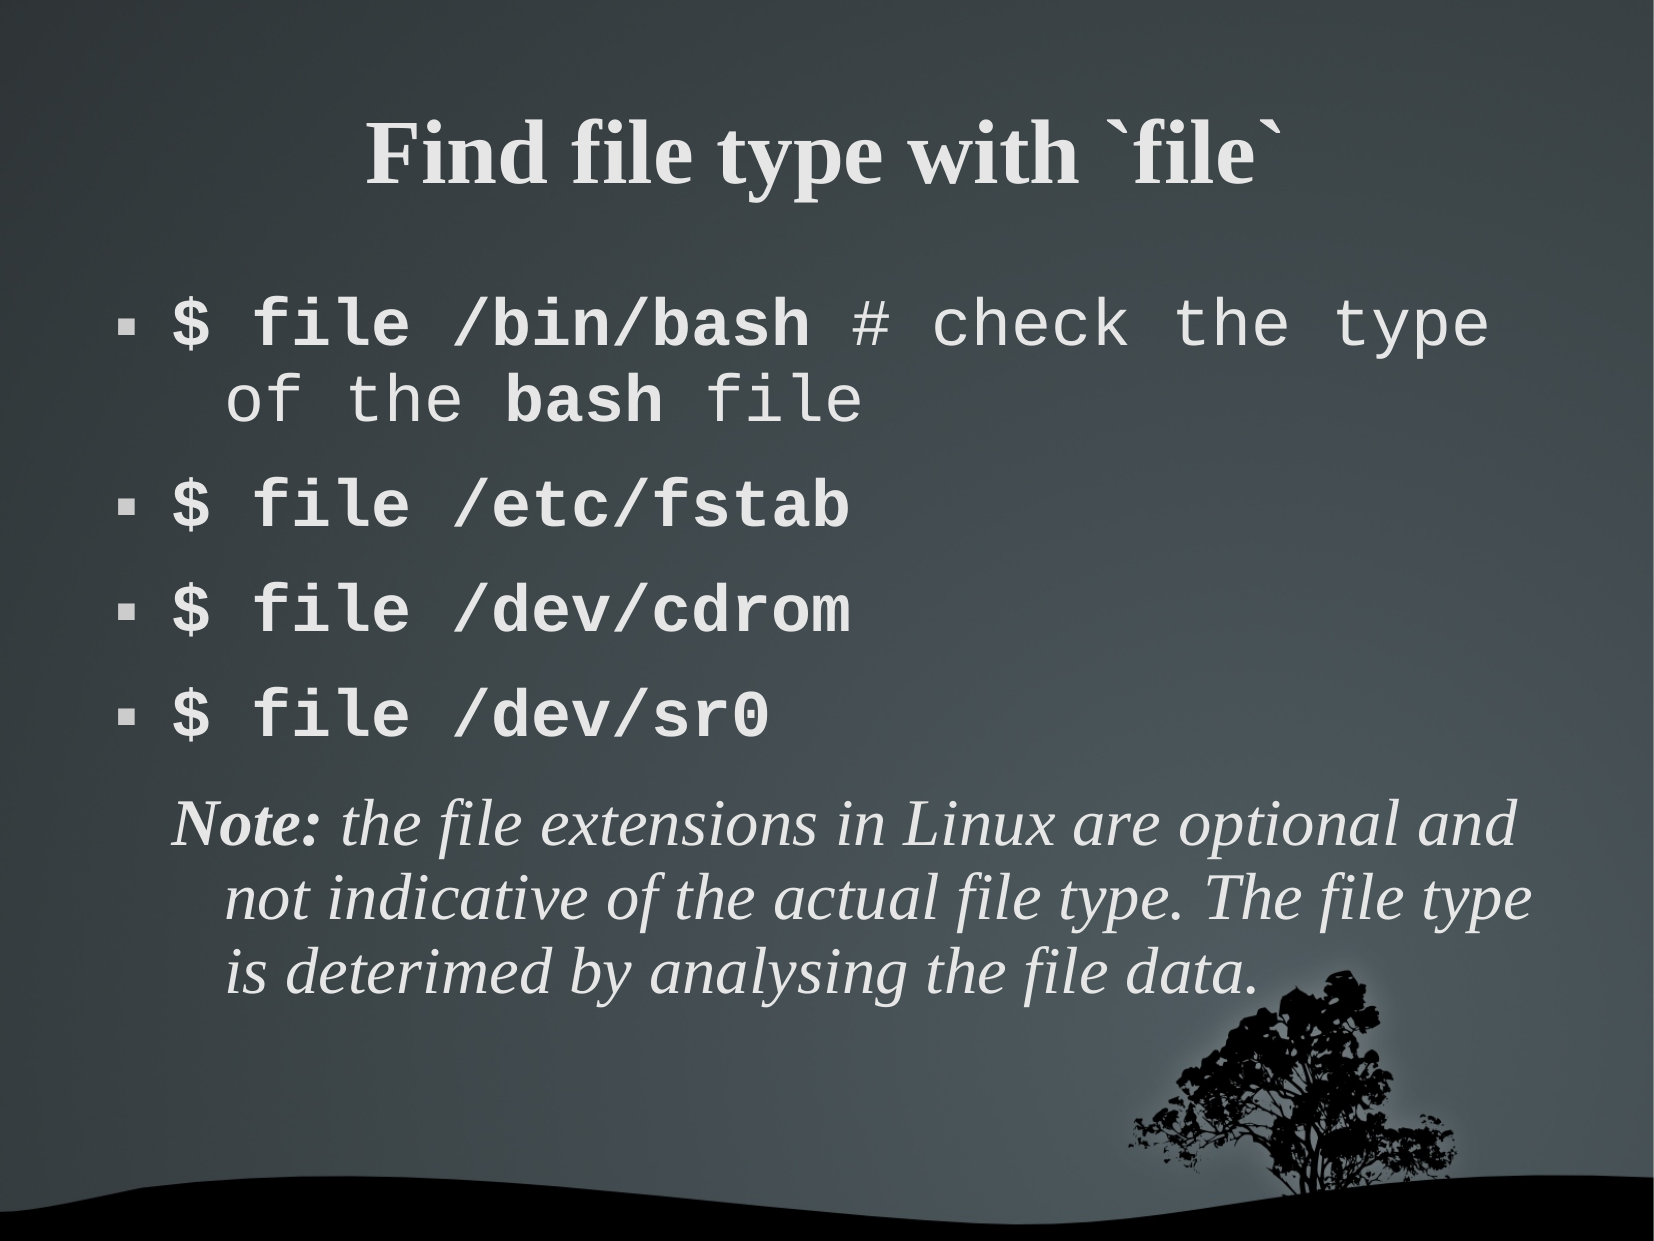

# Find file type with `file`
$ file /bin/bash # check the type of the bash file
$ file /etc/fstab
$ file /dev/cdrom
$ file /dev/sr0
Note: the file extensions in Linux are optional and not indicative of the actual file type. The file type is deterimed by analysing the file data.